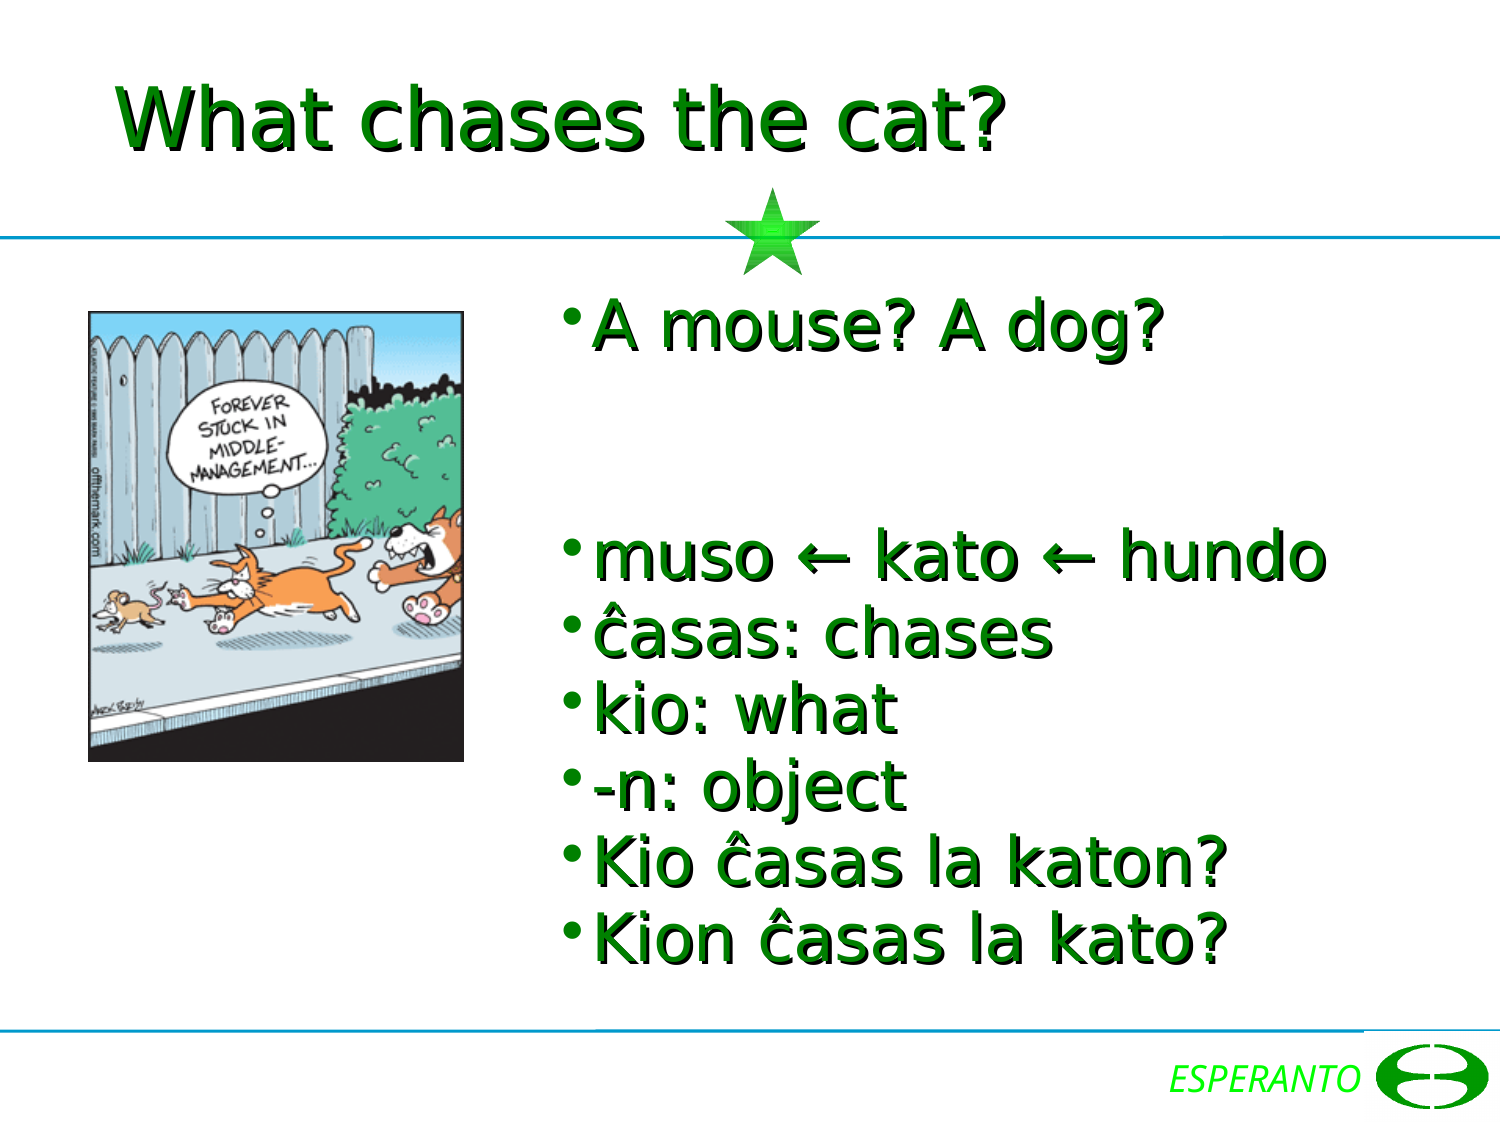

# What chases the cat?
A mouse? A dog?
muso ← kato ← hundo
ĉasas: chases
kio: what
-n: object
Kio ĉasas la katon?
Kion ĉasas la kato?